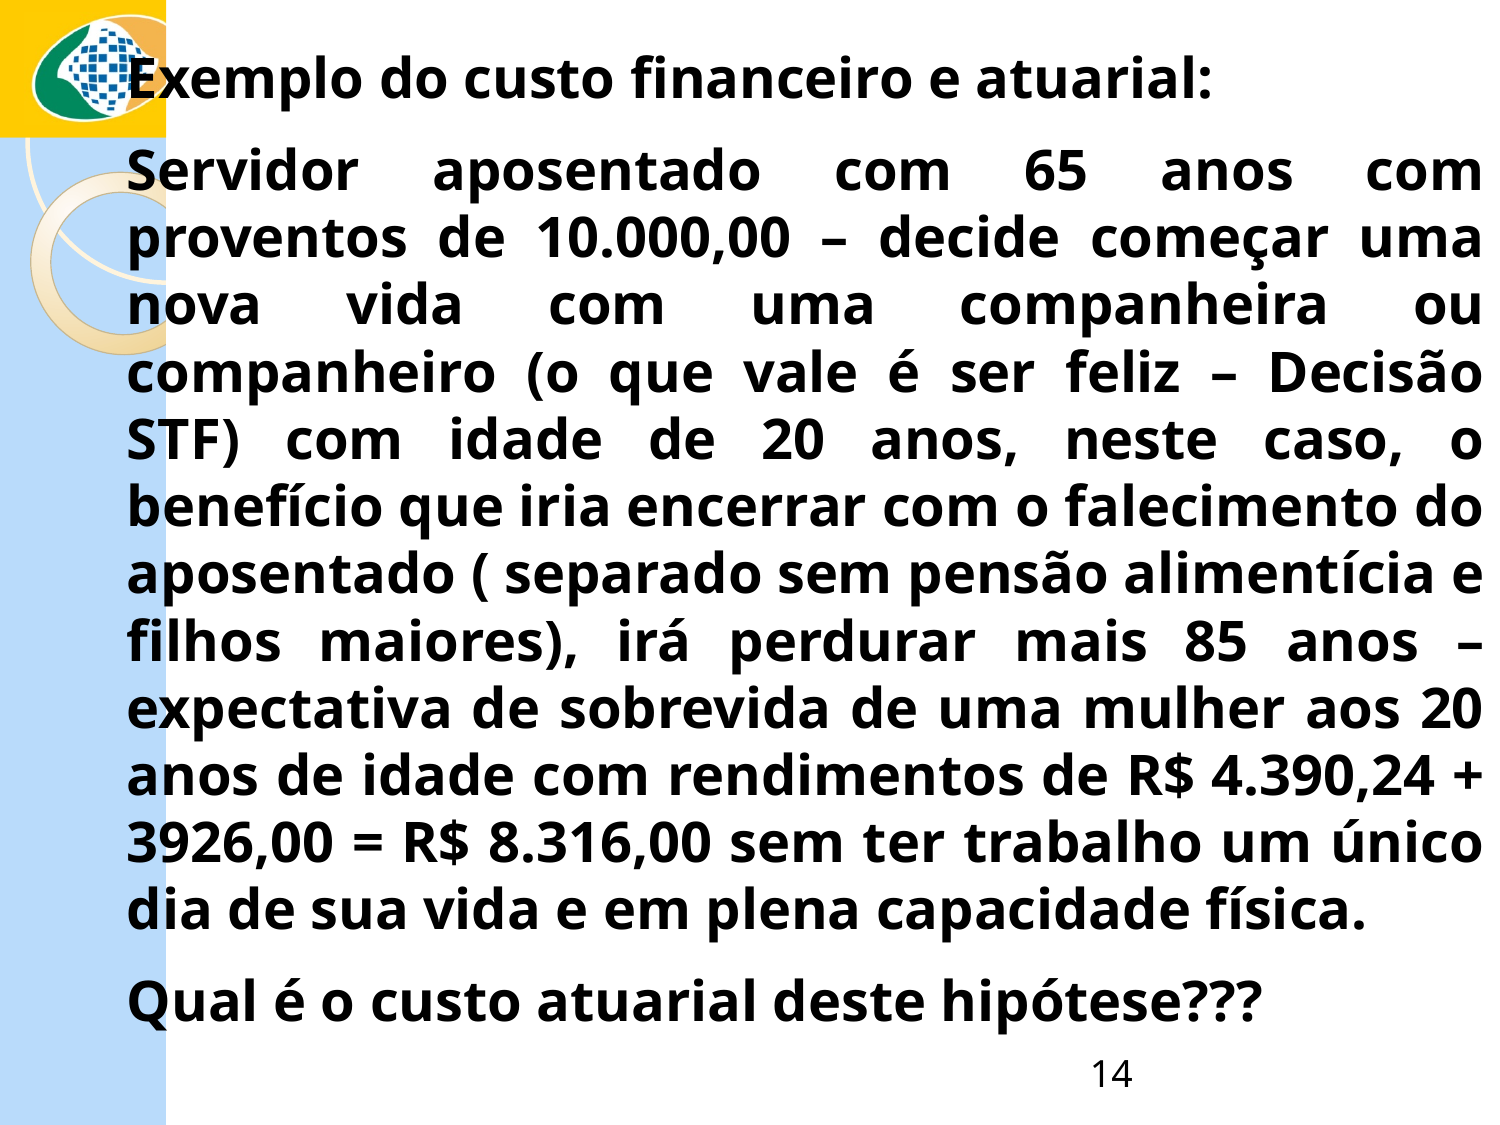

#
Exemplo do custo financeiro e atuarial:
Servidor aposentado com 65 anos com proventos de 10.000,00 – decide começar uma nova vida com uma companheira ou companheiro (o que vale é ser feliz – Decisão STF) com idade de 20 anos, neste caso, o benefício que iria encerrar com o falecimento do aposentado ( separado sem pensão alimentícia e filhos maiores), irá perdurar mais 85 anos – expectativa de sobrevida de uma mulher aos 20 anos de idade com rendimentos de R$ 4.390,24 + 3926,00 = R$ 8.316,00 sem ter trabalho um único dia de sua vida e em plena capacidade física.
Qual é o custo atuarial deste hipótese???